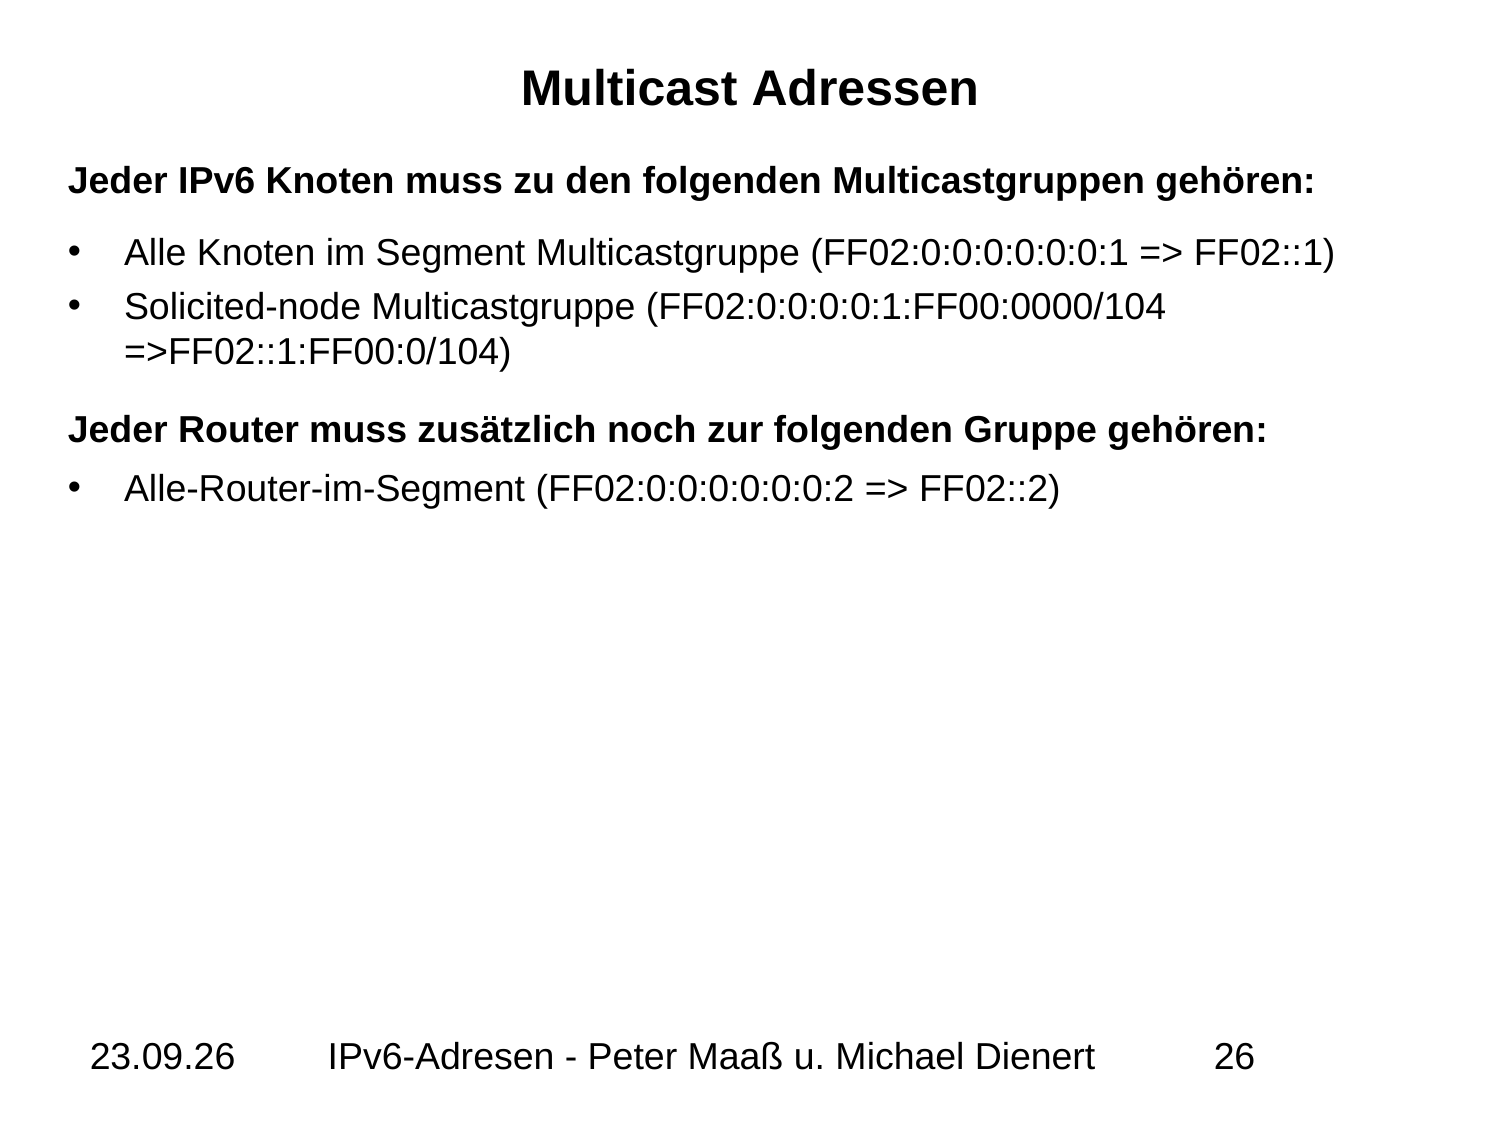

Multicast Adressen
Jeder IPv6 Knoten muss zu den folgenden Multicastgruppen gehören:
# Alle Knoten im Segment Multicastgruppe (FF02:0:0:0:0:0:0:1 => FF02::1)
Solicited-node Multicastgruppe (FF02:0:0:0:0:1:FF00:0000/104 =>FF02::1:FF00:0/104)
Jeder Router muss zusätzlich noch zur folgenden Gruppe gehören:
Alle-Router-im-Segment (FF02:0:0:0:0:0:0:2 => FF02::2)
IPv6-Adresen - Peter Maaß u. Michael Dienert
26